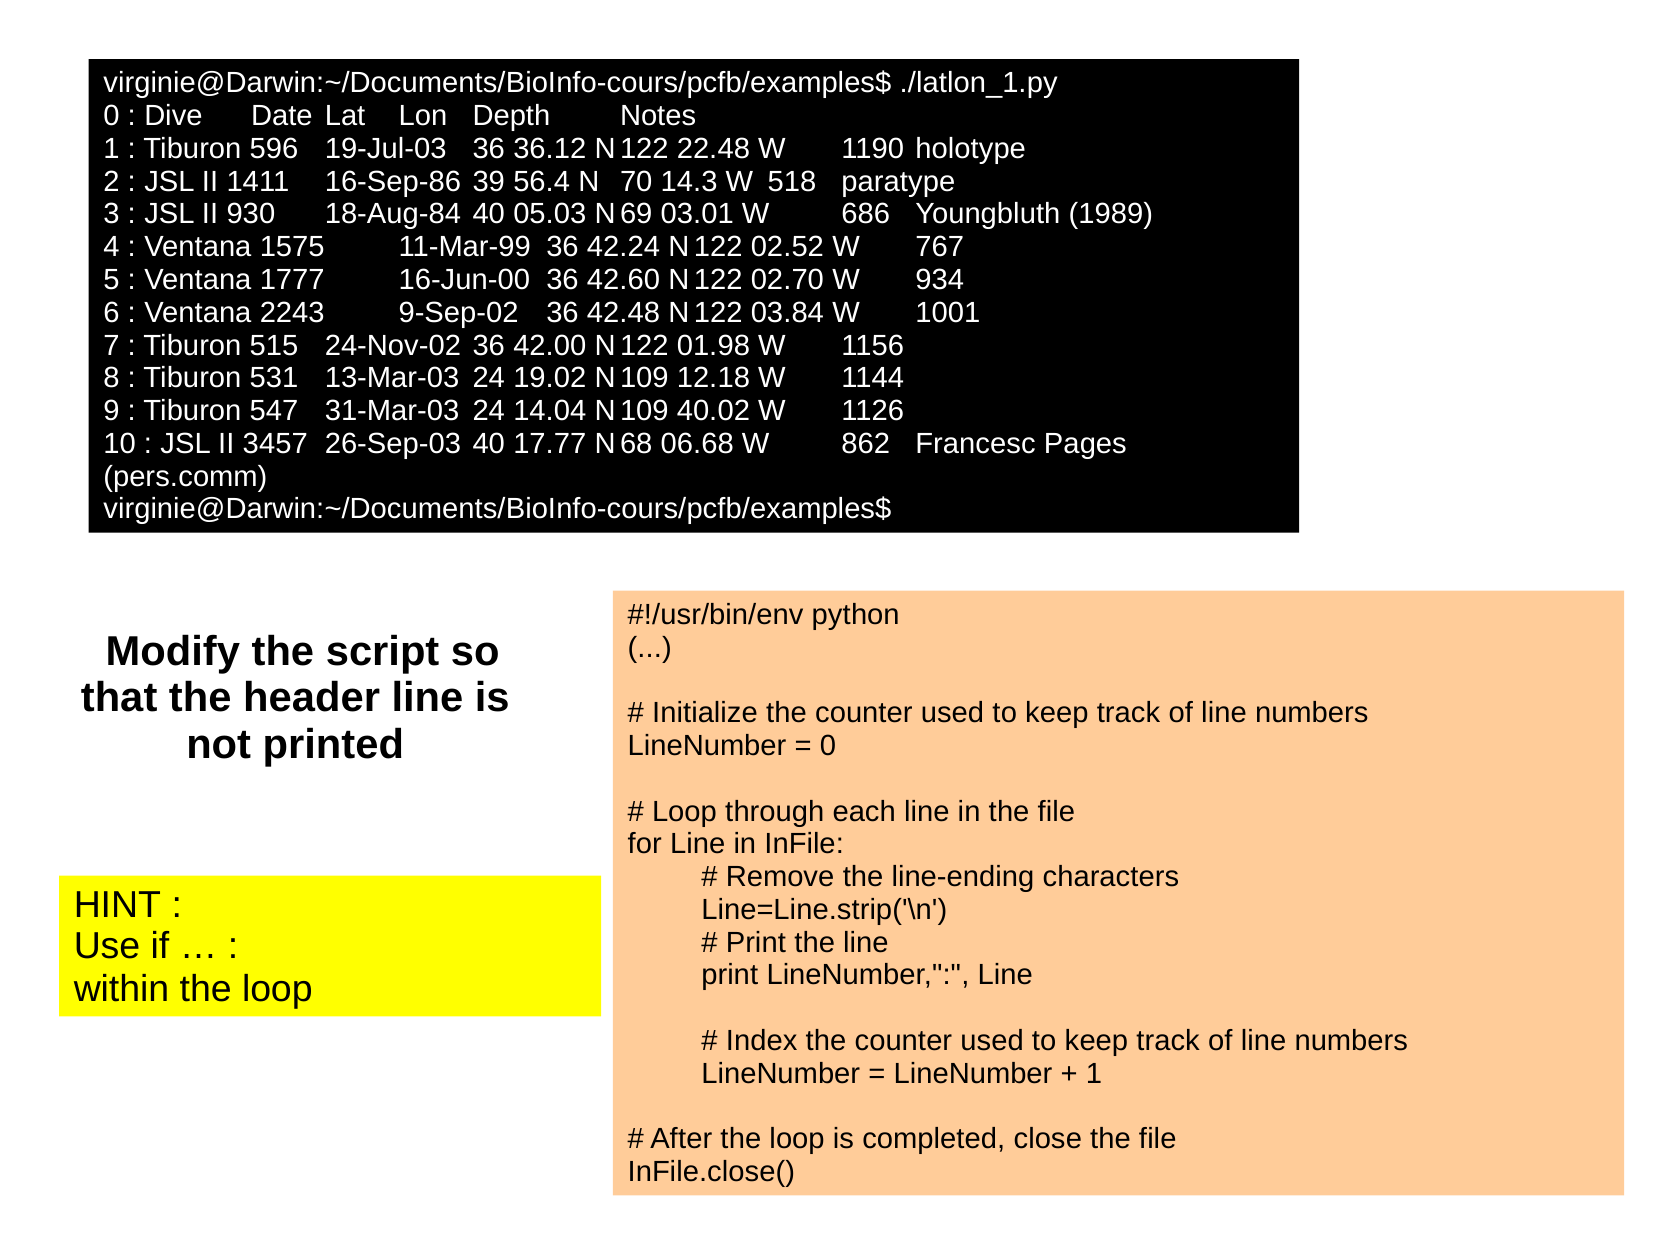

virginie@Darwin:~/Documents/BioInfo-cours/pcfb/examples$ ./latlon_1.py
0 : Dive	Date	Lat	Lon	Depth	Notes
1 : Tiburon 596	19-Jul-03	36 36.12 N	122 22.48 W	1190	holotype
2 : JSL II 1411	16-Sep-86	39 56.4 N	70 14.3 W	518	paratype
3 : JSL II 930	18-Aug-84	40 05.03 N	69 03.01 W	686	Youngbluth (1989)
4 : Ventana 1575	11-Mar-99	36 42.24 N	122 02.52 W	767
5 : Ventana 1777	16-Jun-00	36 42.60 N	122 02.70 W	934
6 : Ventana 2243	9-Sep-02	36 42.48 N	122 03.84 W	1001
7 : Tiburon 515	24-Nov-02	36 42.00 N	122 01.98 W	1156
8 : Tiburon 531	13-Mar-03	24 19.02 N	109 12.18 W	1144
9 : Tiburon 547	31-Mar-03	24 14.04 N	109 40.02 W	1126
10 : JSL II 3457	26-Sep-03	40 17.77 N	68 06.68 W	862	Francesc Pages (pers.comm)
virginie@Darwin:~/Documents/BioInfo-cours/pcfb/examples$
#!/usr/bin/env python
(...)
# Initialize the counter used to keep track of line numbers
LineNumber = 0
# Loop through each line in the file
for Line in InFile:
	# Remove the line-ending characters
	Line=Line.strip('\n')
	# Print the line
	print LineNumber,":", Line
	# Index the counter used to keep track of line numbers
	LineNumber = LineNumber + 1
# After the loop is completed, close the file
InFile.close()
Modify the script so that the header line is not printed
HINT :
Use if … :
within the loop